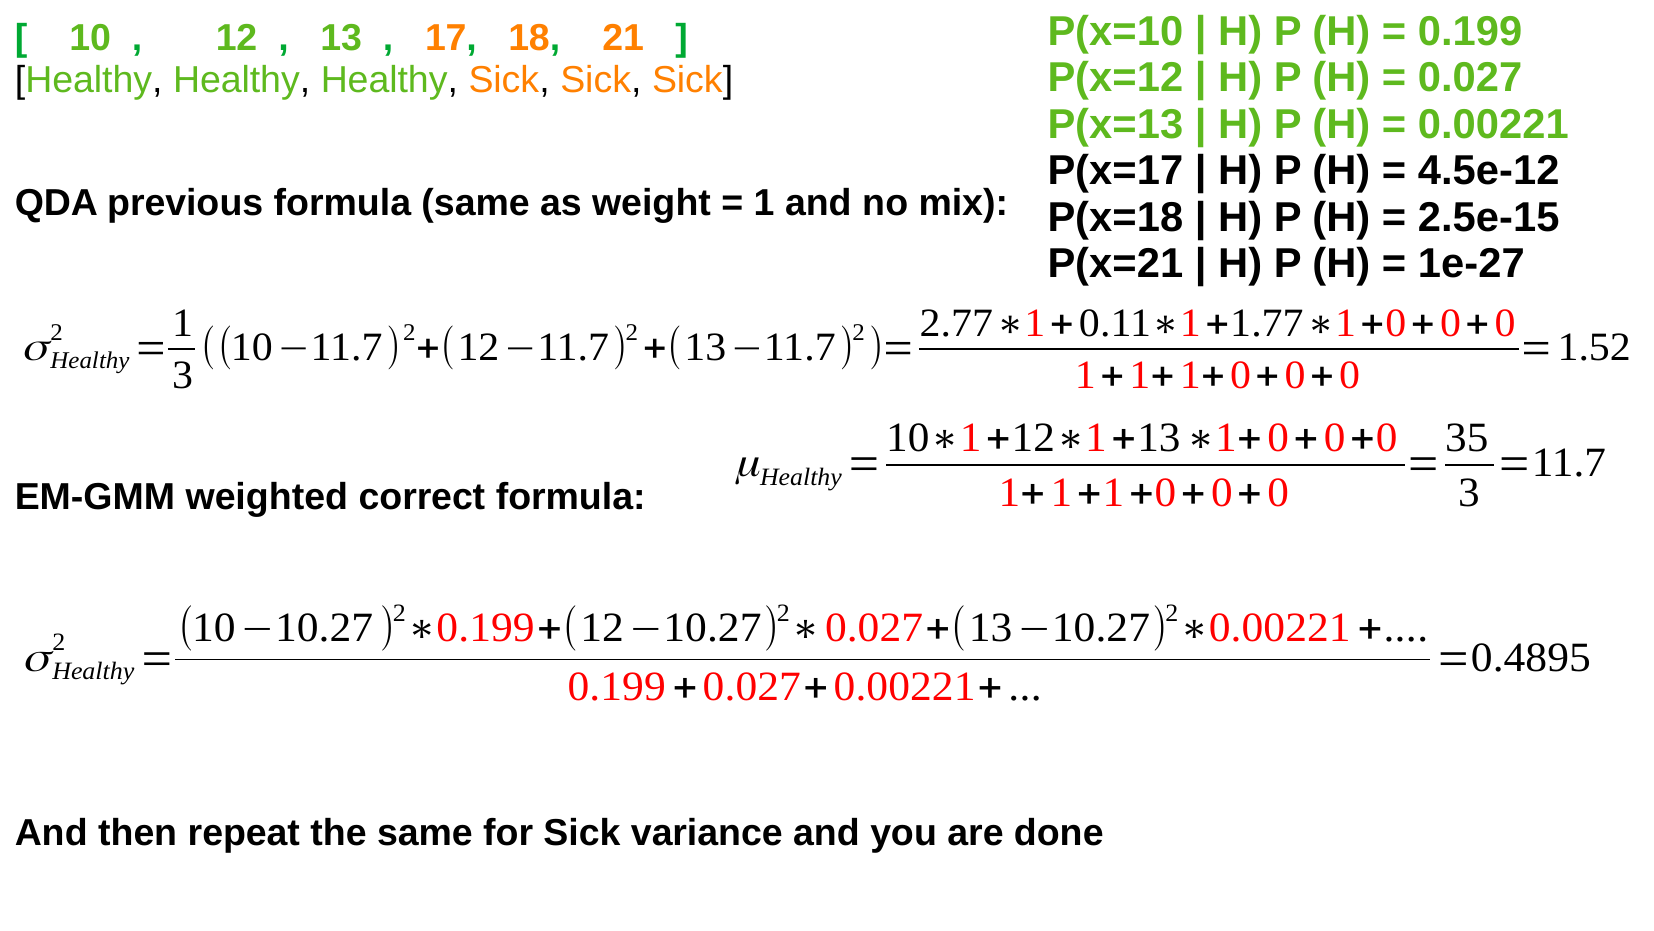

P(x=10 | H) P (H) = 0.199
P(x=12 | H) P (H) = 0.027
P(x=13 | H) P (H) = 0.00221
P(x=17 | H) P (H) = 4.5e-12
P(x=18 | H) P (H) = 2.5e-15
P(x=21 | H) P (H) = 1e-27
[ 10 , 12 , 13 , 17, 18, 21 ]
[Healthy, Healthy, Healthy, Sick, Sick, Sick]
QDA previous formula (same as weight = 1 and no mix):
EM-GMM weighted correct formula:
And then repeat the same for Sick variance and you are done